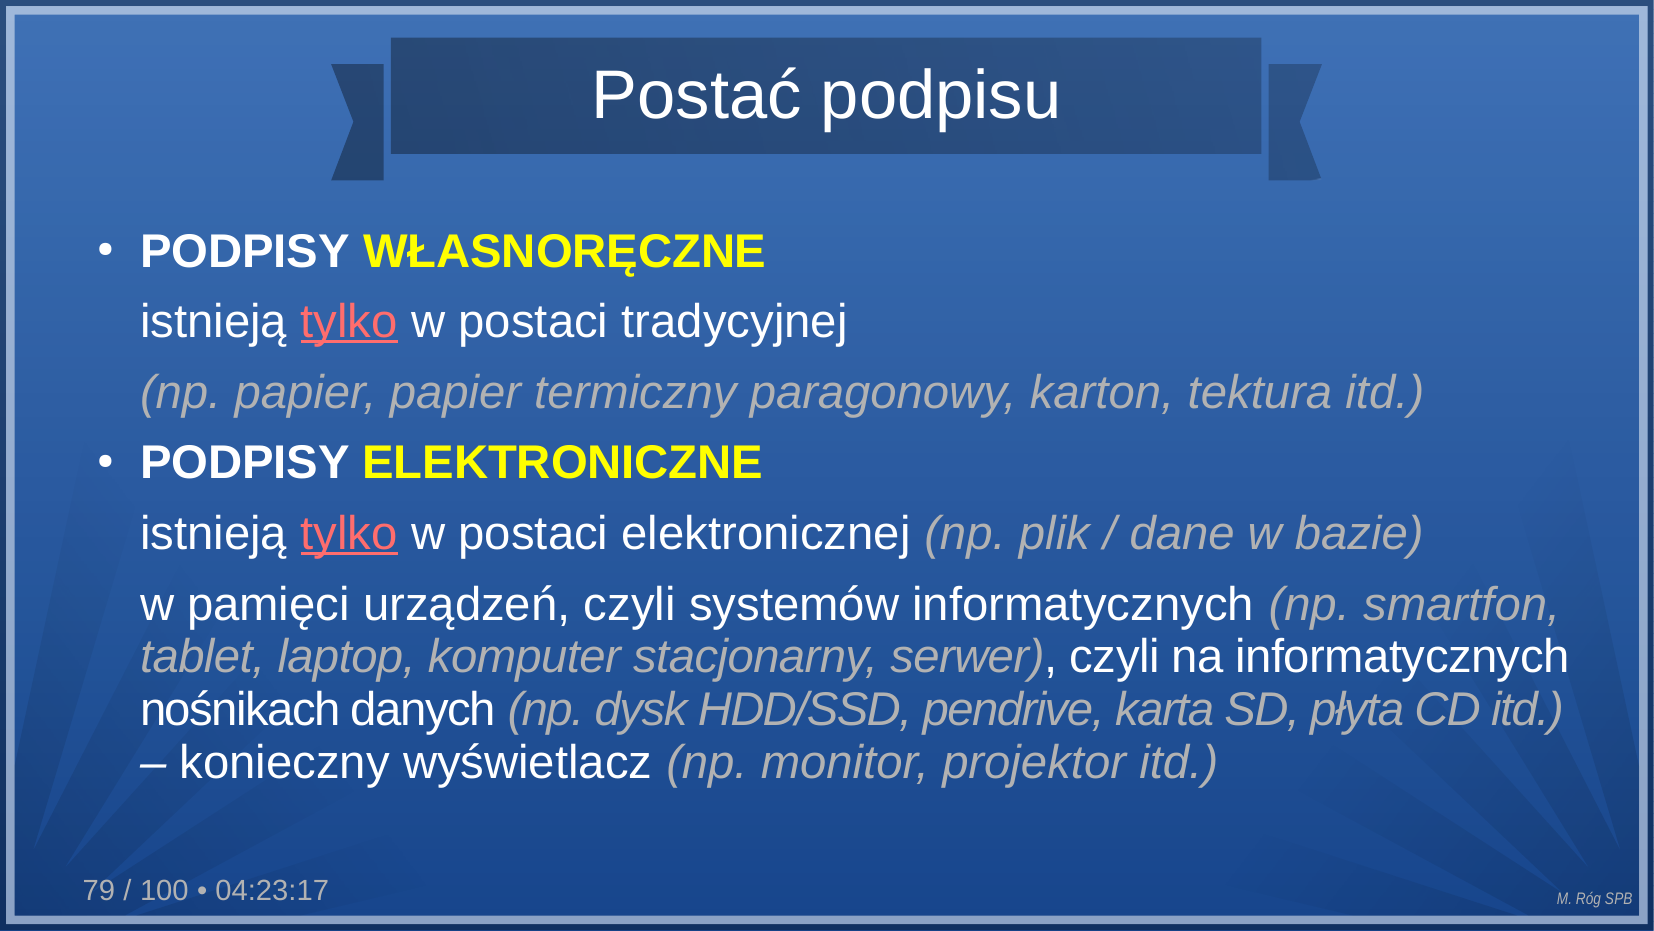

# Postać podpisu
PODPISY WŁASNORĘCZNE
istnieją tylko w postaci tradycyjnej
(np. papier, papier termiczny paragonowy, karton, tektura itd.)
PODPISY ELEKTRONICZNE
istnieją tylko w postaci elektronicznej (np. plik / dane w bazie)
w pamięci urządzeń, czyli systemów informatycznych (np. smartfon, tablet, laptop, komputer stacjonarny, serwer), czyli na informatycznych nośnikach danych (np. dysk HDD/SSD, pendrive, karta SD, płyta CD itd.) – konieczny wyświetlacz (np. monitor, projektor itd.)